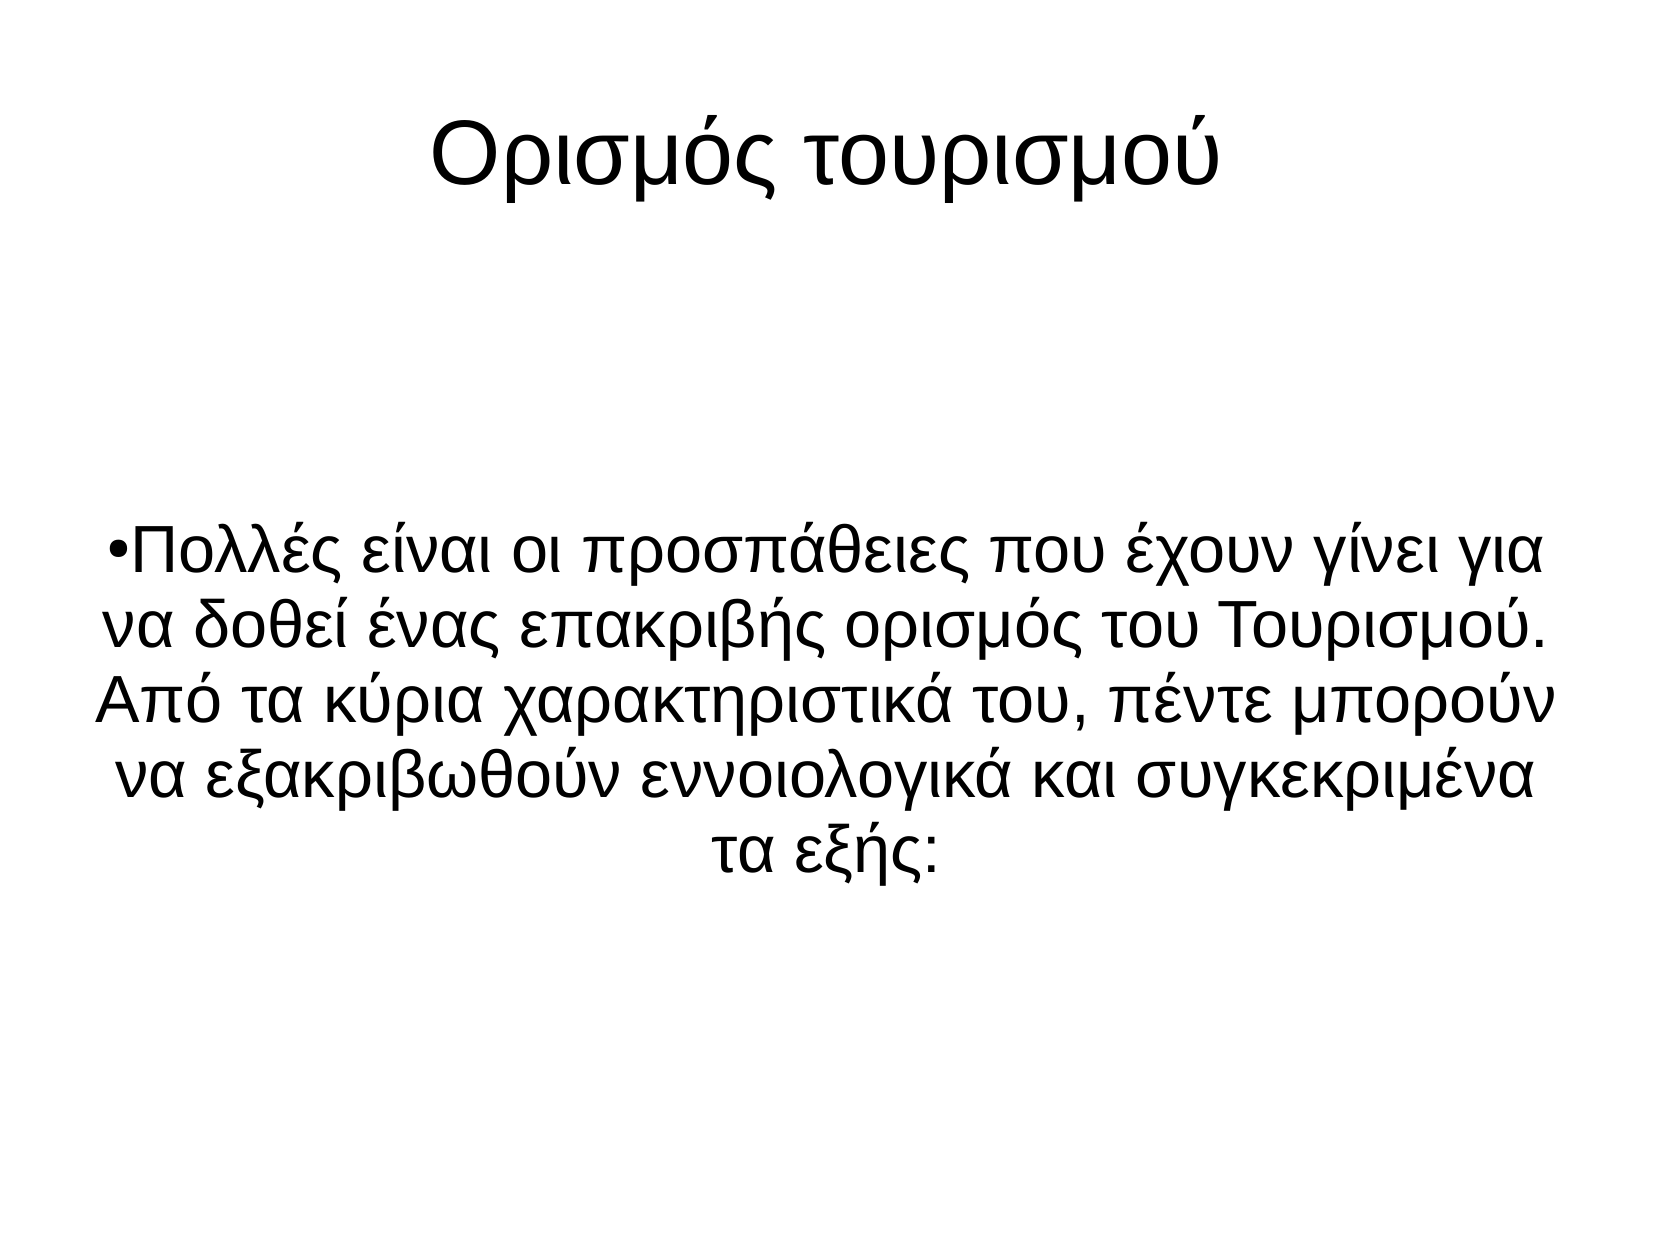

# Ορισμός τουρισμού
Πολλές είναι οι προσπάθειες που έχουν γίνει για να δoθεί ένας επακριβής ορισμός του Τουρισμού. Από τα κύρια χαρακτηριστικά του, πέντε μπορούν να εξακριβωθούν εννοιολογικά και συγκεκριμένα τα εξής: